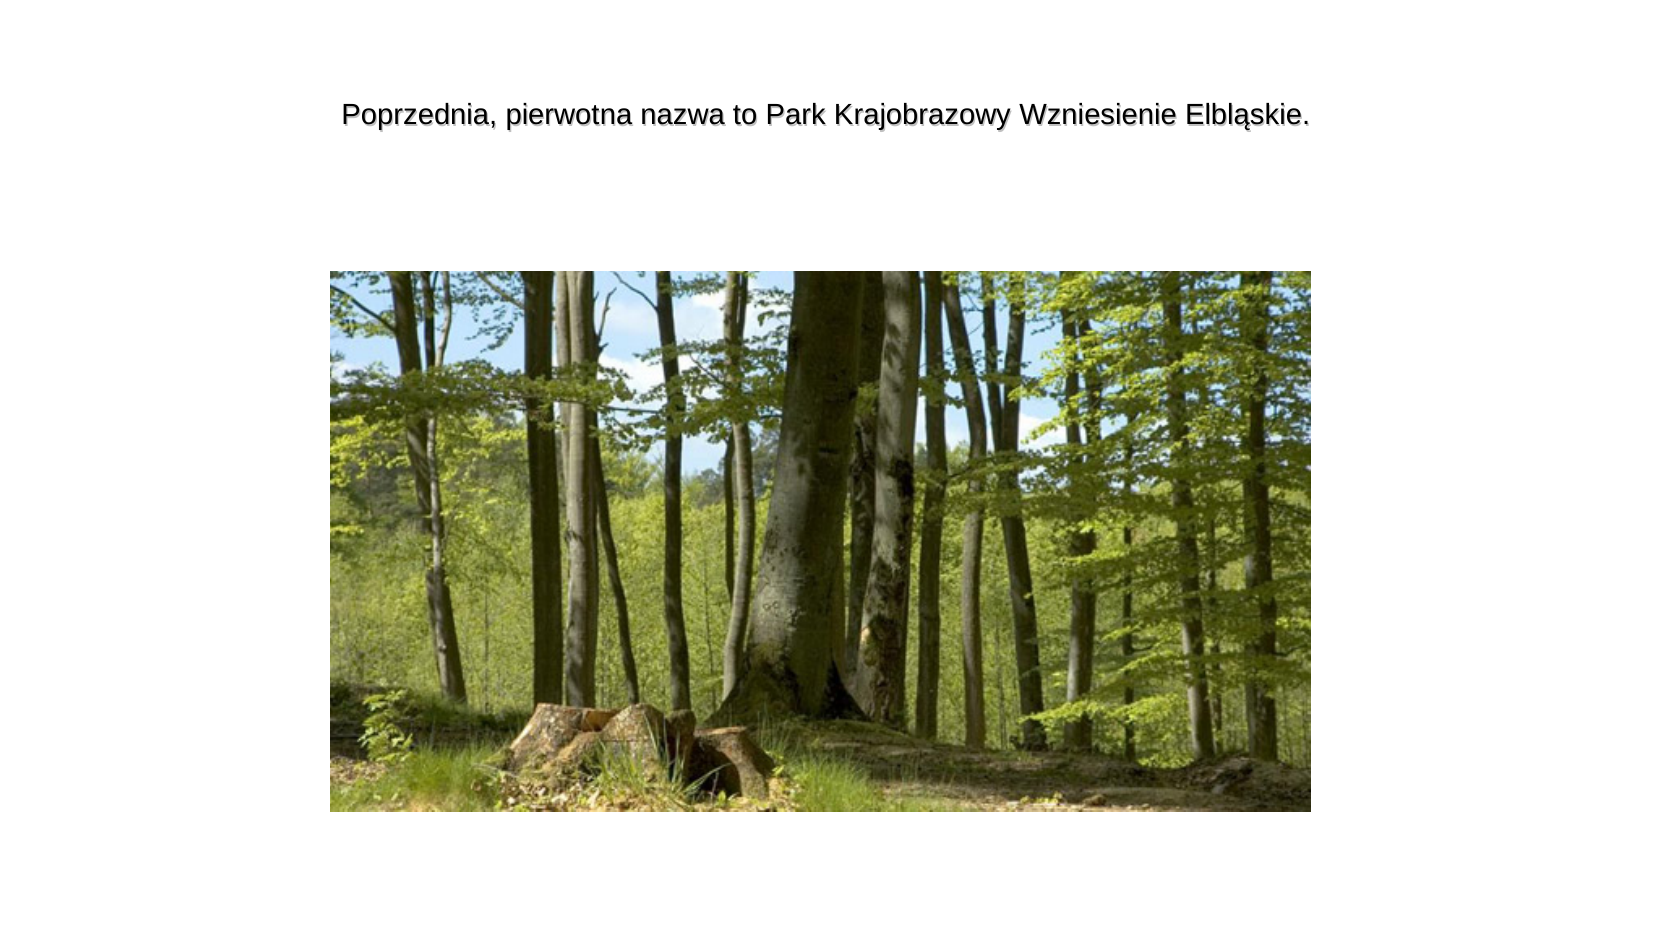

# Poprzednia, pierwotna nazwa to Park Krajobrazowy Wzniesienie Elbląskie.